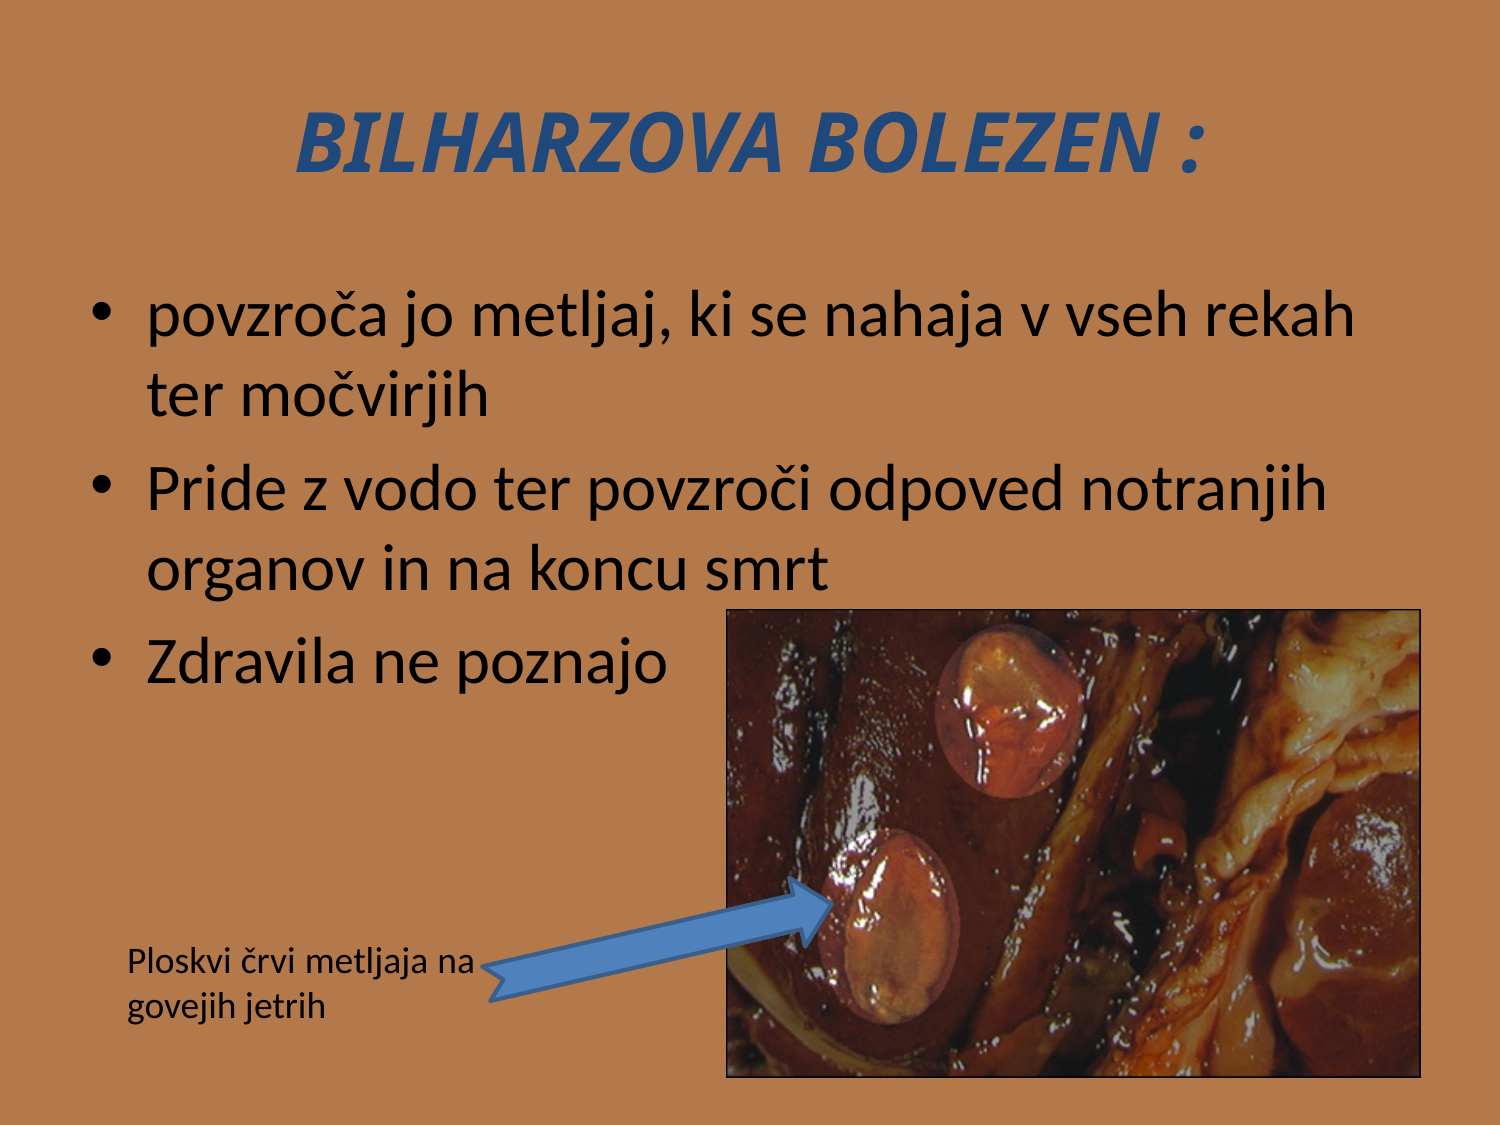

# BILHARZOVA BOLEZEN :
povzroča jo metljaj, ki se nahaja v vseh rekah ter močvirjih
Pride z vodo ter povzroči odpoved notranjih organov in na koncu smrt
Zdravila ne poznajo
Ploskvi črvi metljaja na govejih jetrih